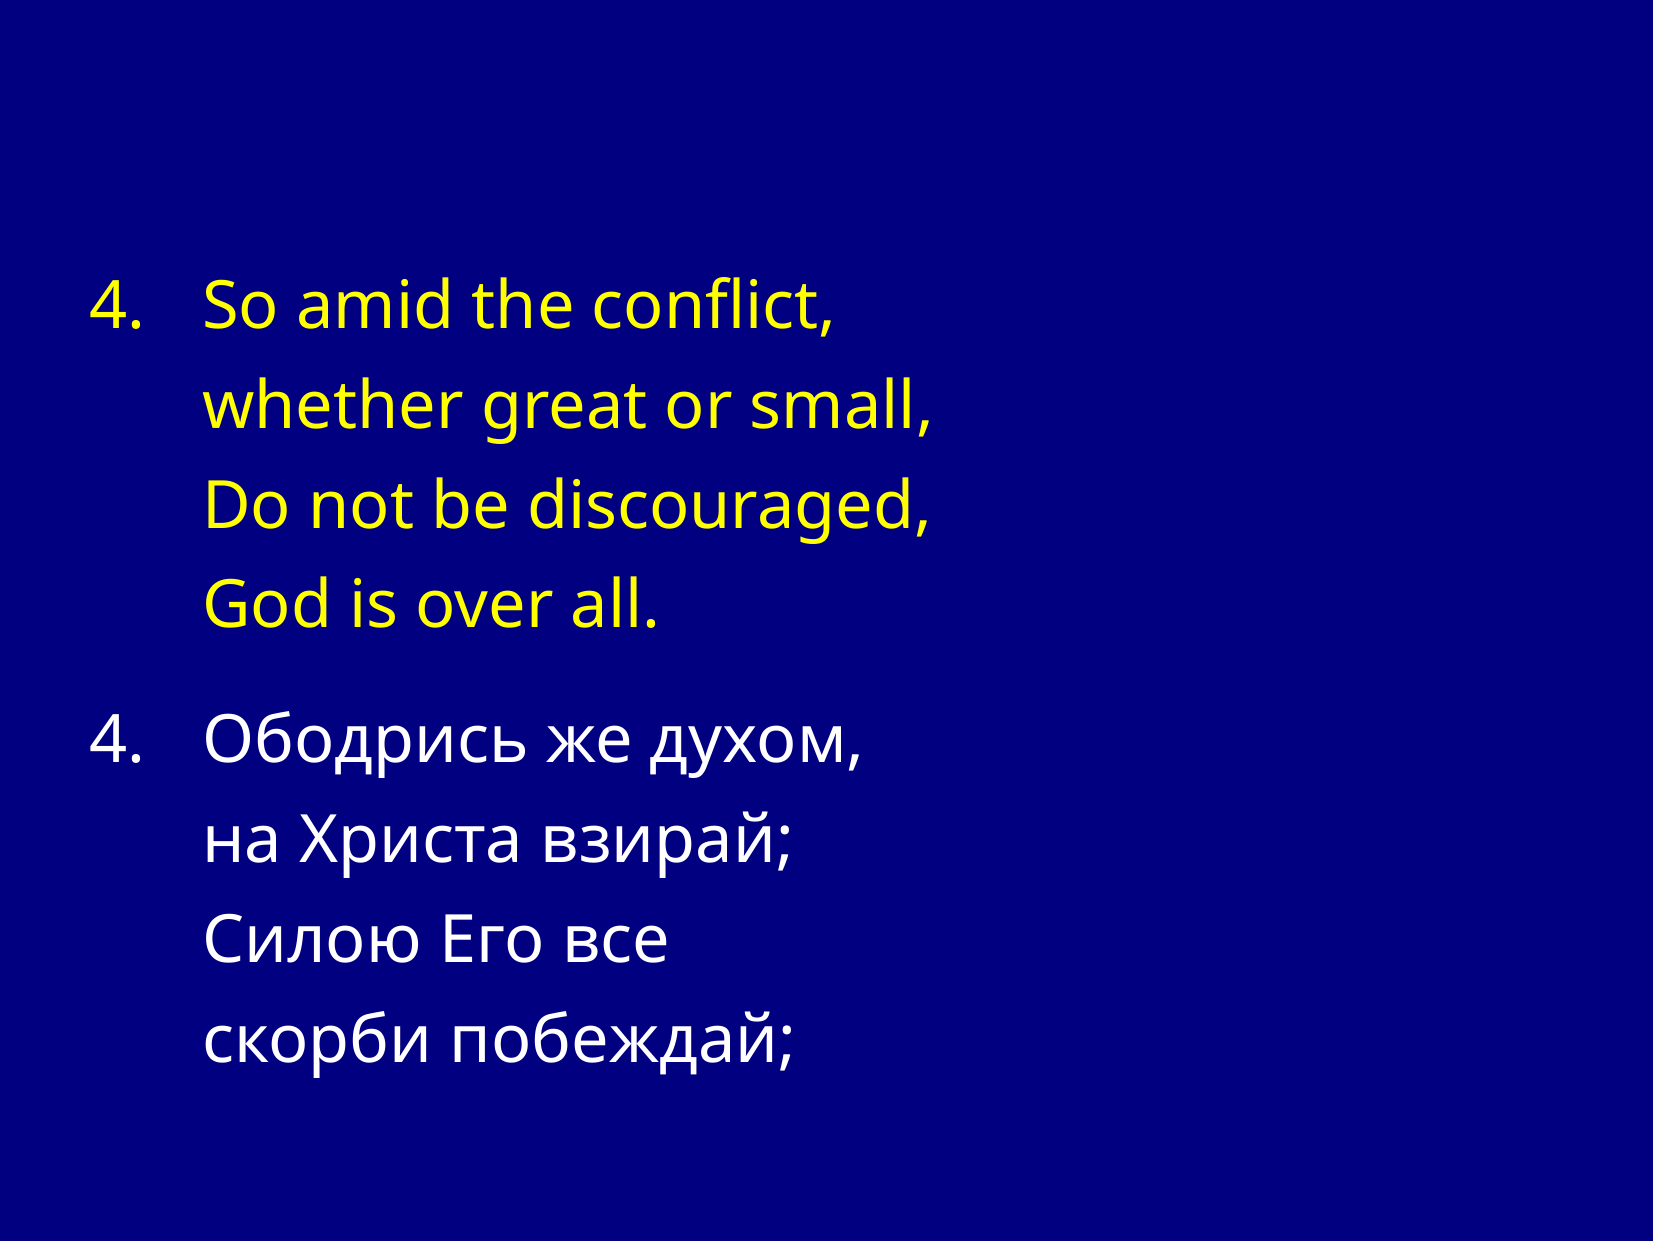

4.	So amid the conflict,
	whether great or small,
	Do not be discouraged,
	God is over all.
4.	Ободрись же духом,
	на Христа взирай;
	Силою Его все
	скорби побеждай;